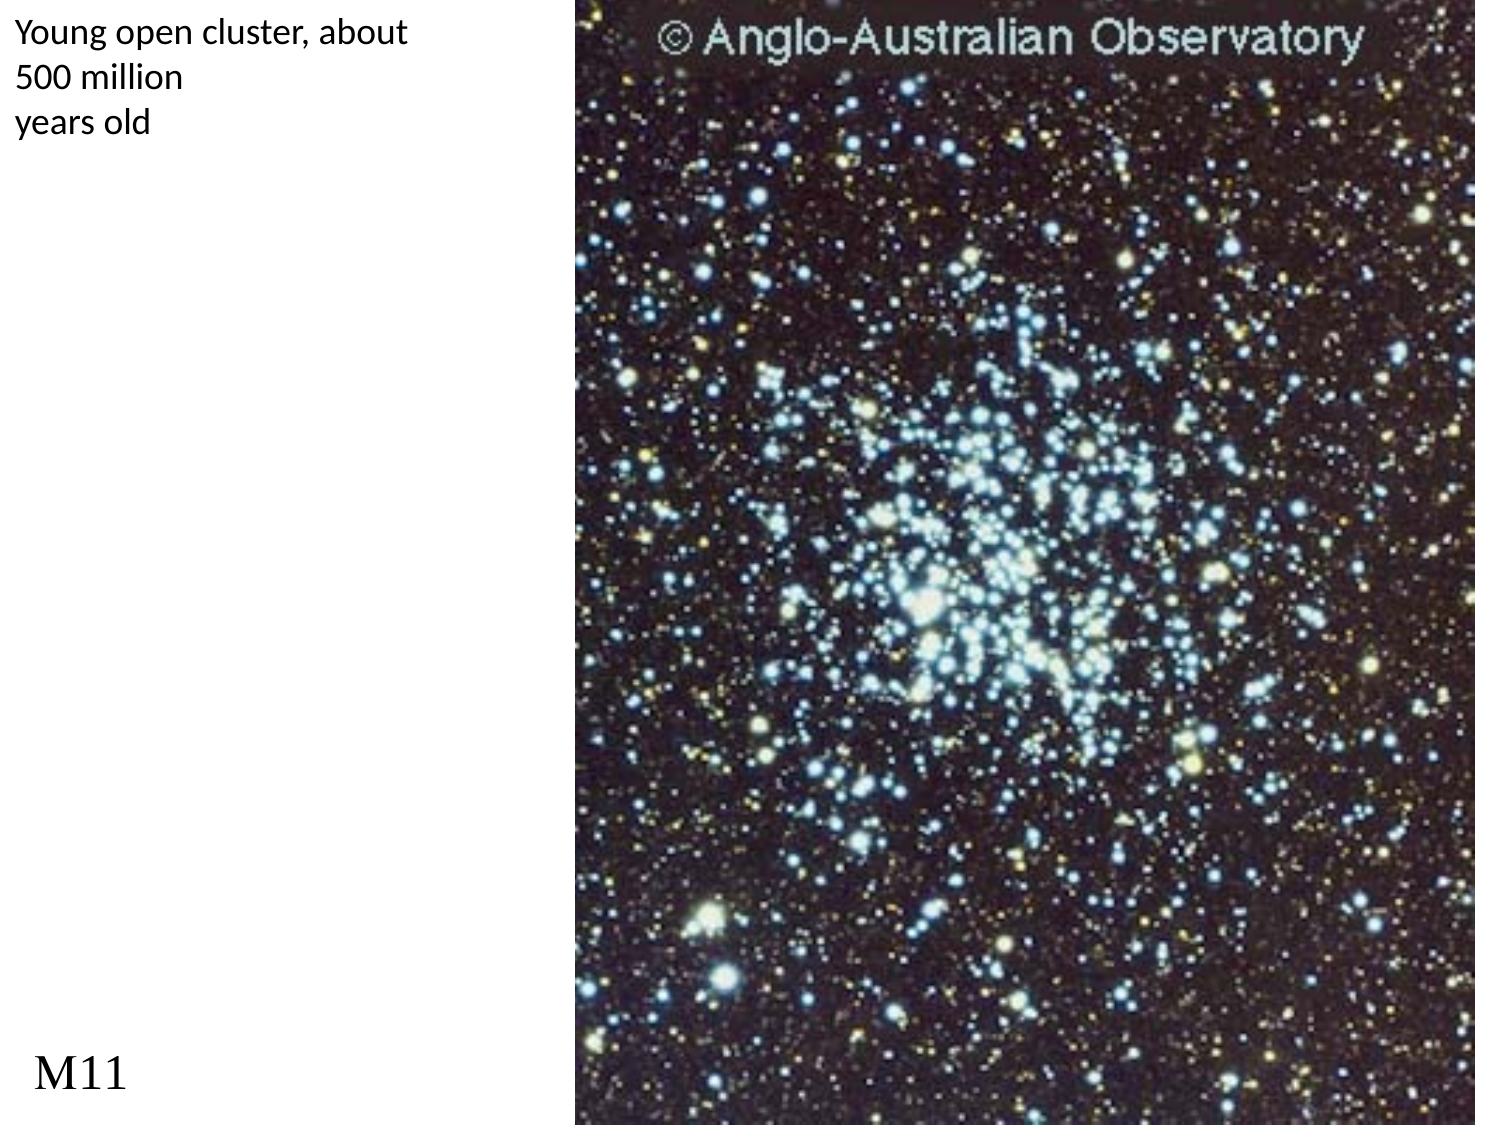

Young open cluster, about
500 million
years old
M11